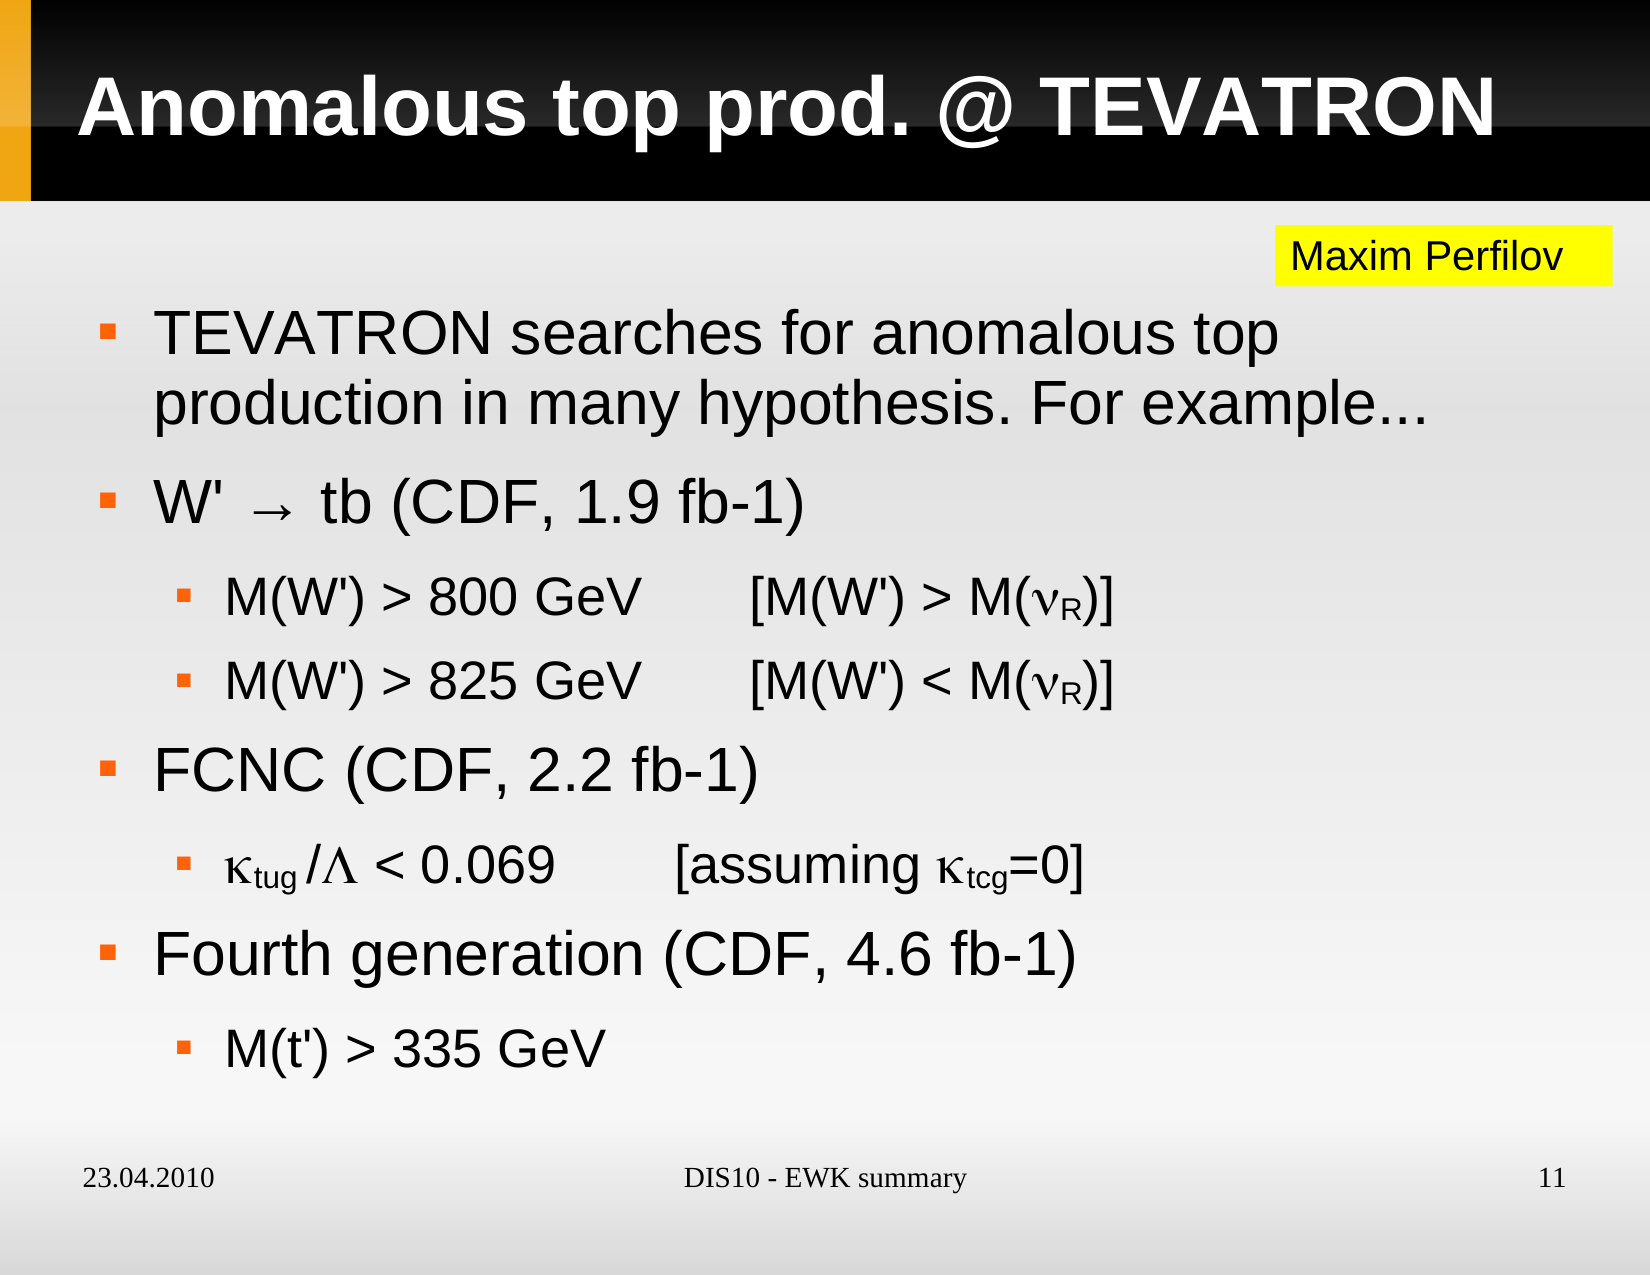

# Anomalous top prod. @ TEVATRON
Maxim Perfilov
TEVATRON searches for anomalous top production in many hypothesis. For example...
W' → tb (CDF, 1.9 fb-1)
M(W') > 800 GeV 		[M(W') > M(nR)]
M(W') > 825 GeV 		[M(W') < M(nR)]
FCNC (CDF, 2.2 fb-1)
ktug /L < 0.069 		[assuming ktcg=0]
Fourth generation (CDF, 4.6 fb-1)
M(t') > 335 GeV
23.04.2010
11